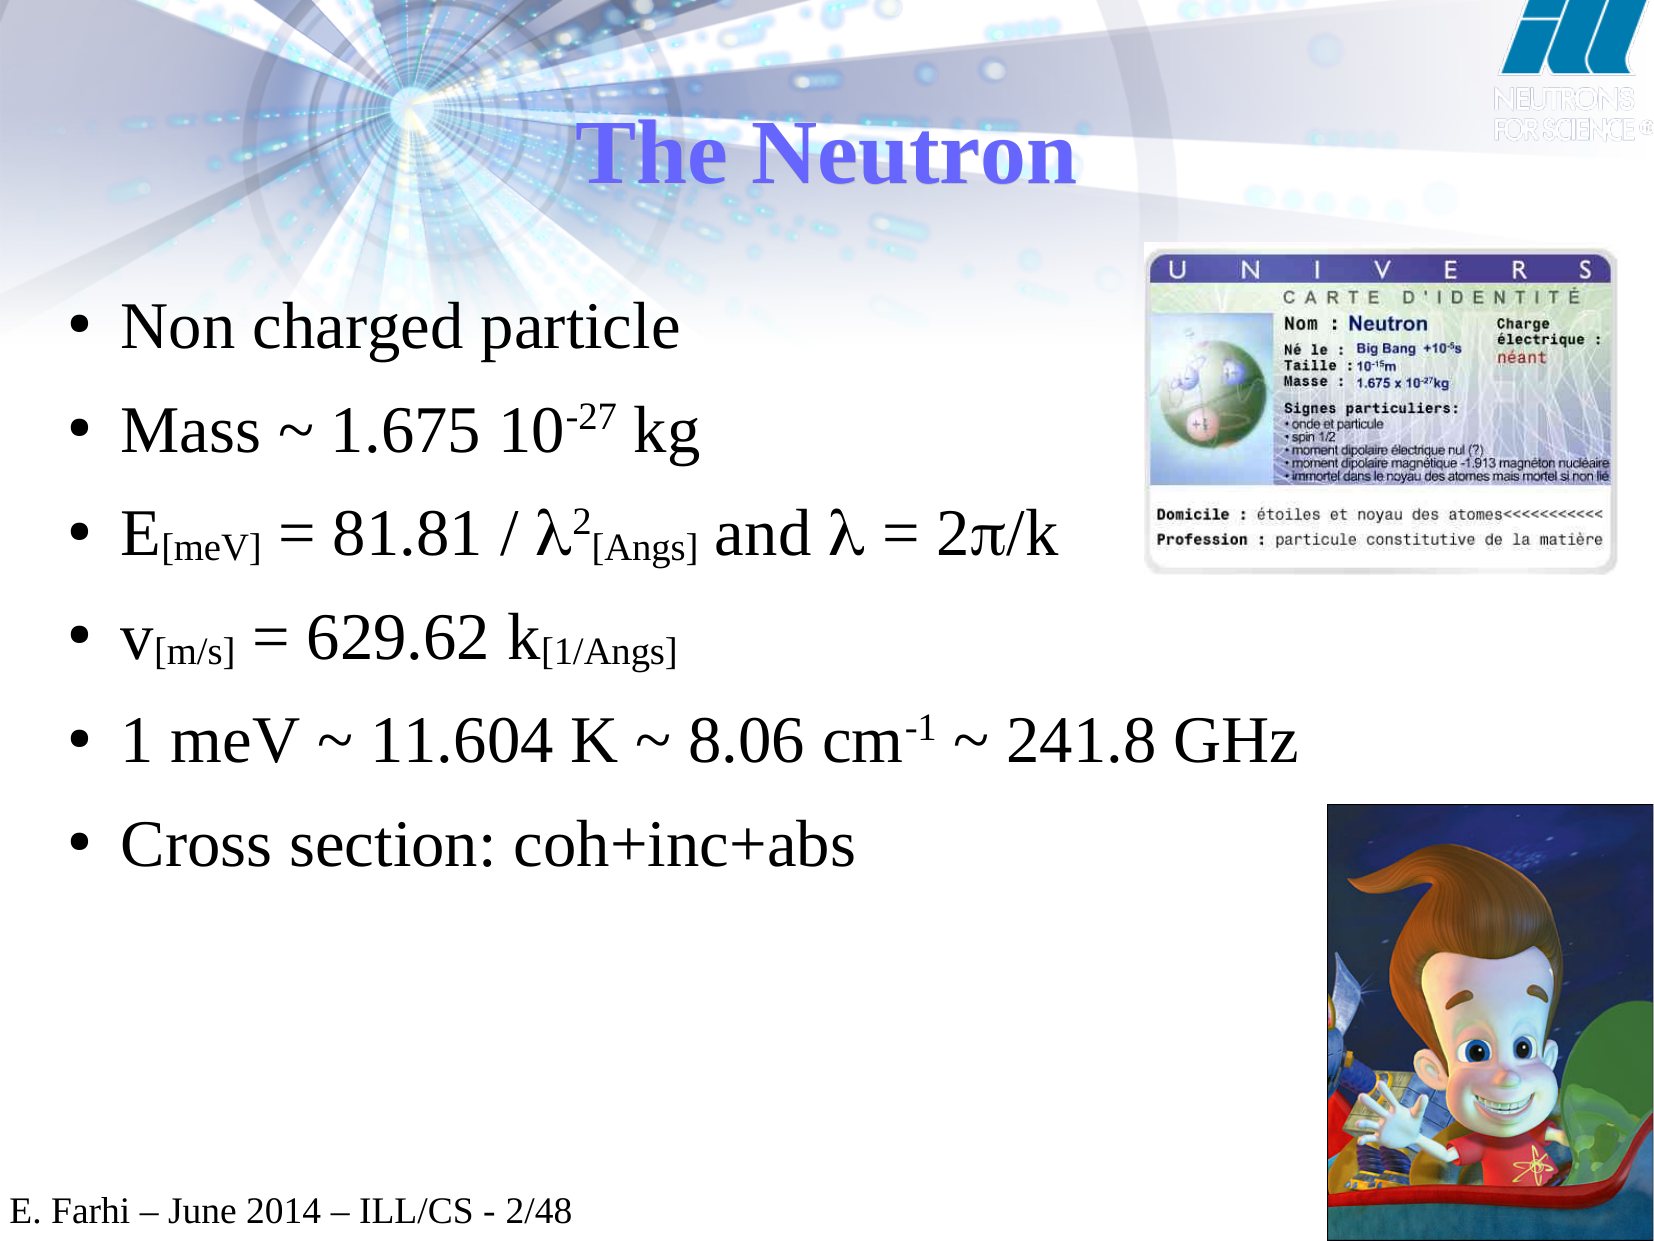

# The Neutron
Non charged particle
Mass ~ 1.675 10-27 kg
E[meV] = 81.81 / l2[Angs] and l = 2p/k
v[m/s] = 629.62 k[1/Angs]
1 meV ~ 11.604 K ~ 8.06 cm-1 ~ 241.8 GHz
Cross section: coh+inc+abs